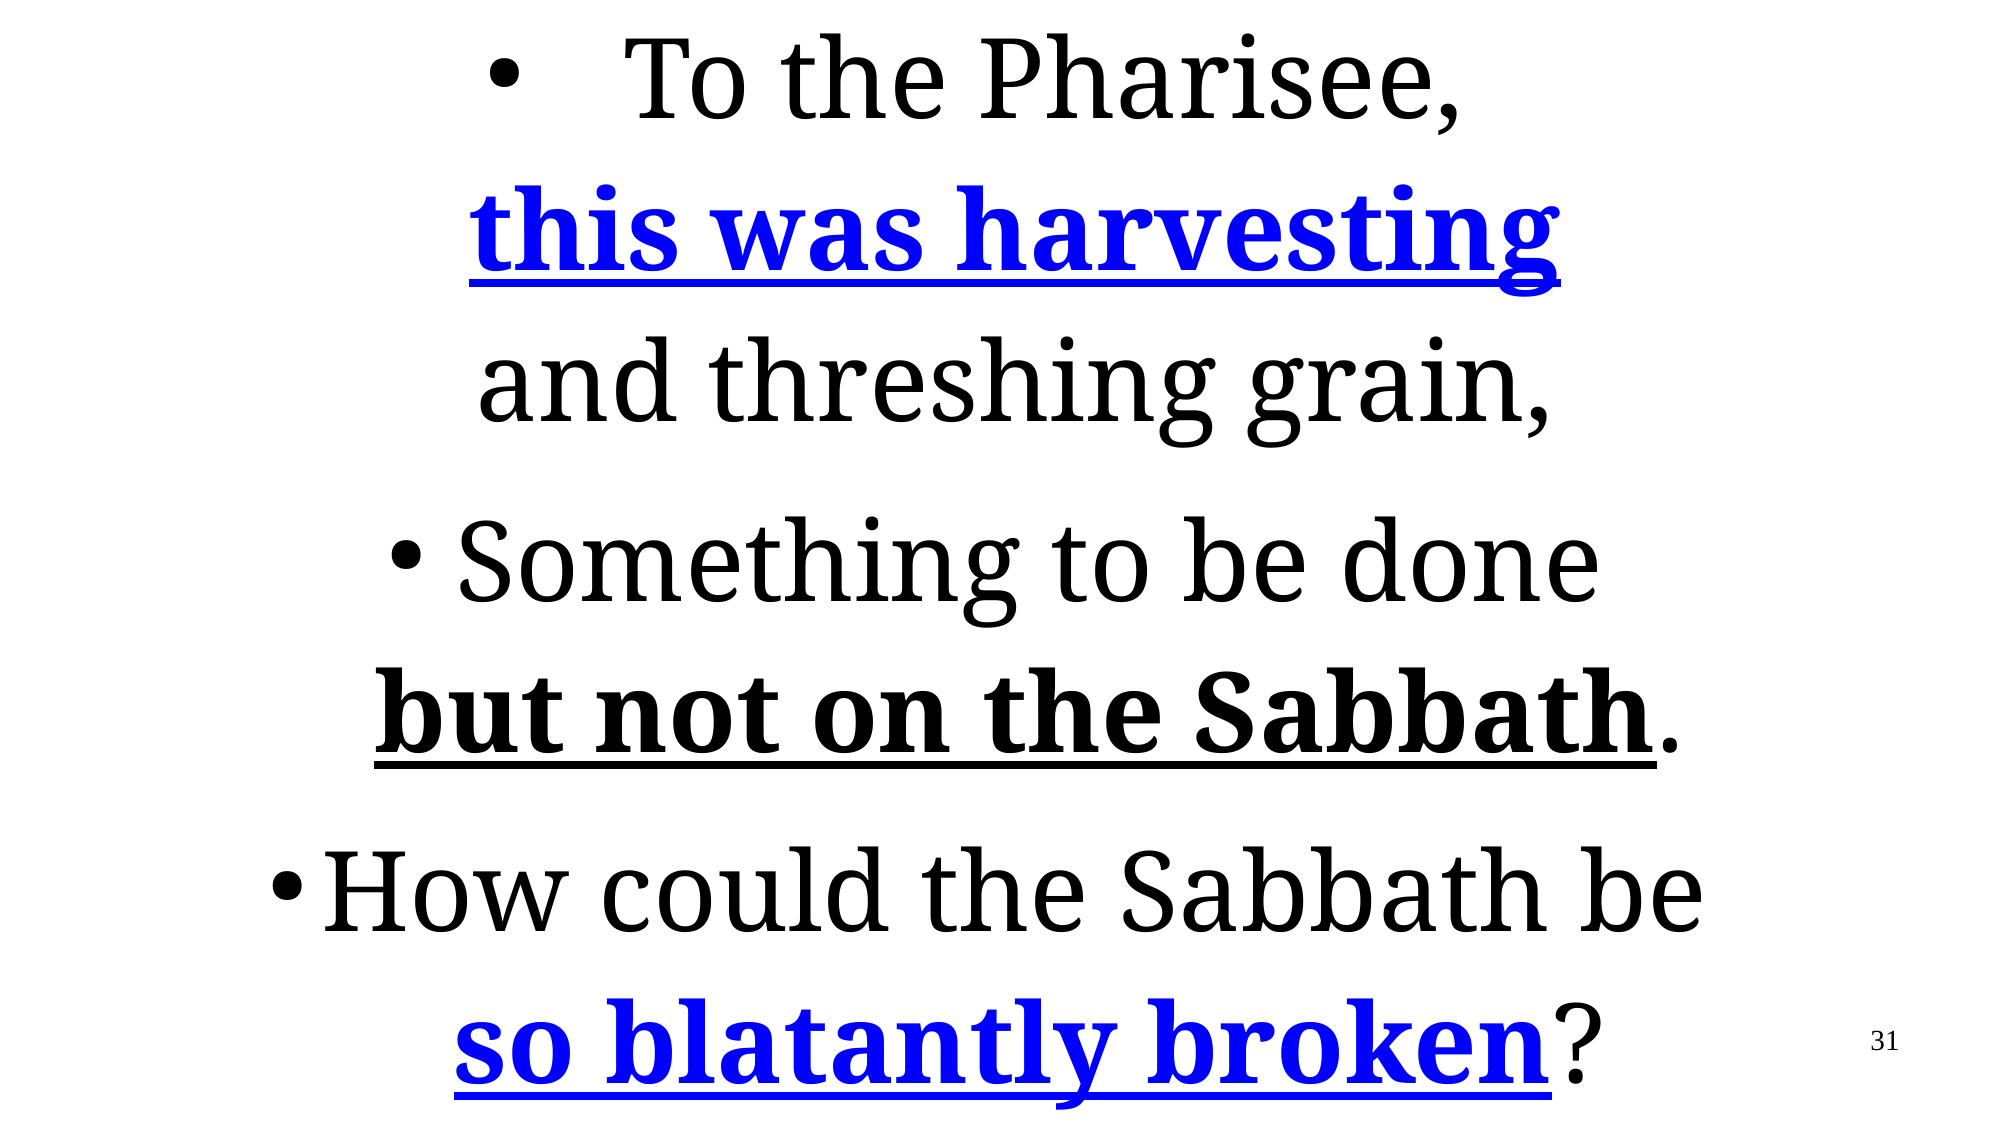

# To the Pharisee, this was harvesting and threshing grain,
Something to be done
 but not on the Sabbath.
How could the Sabbath be
so blatantly broken?
31